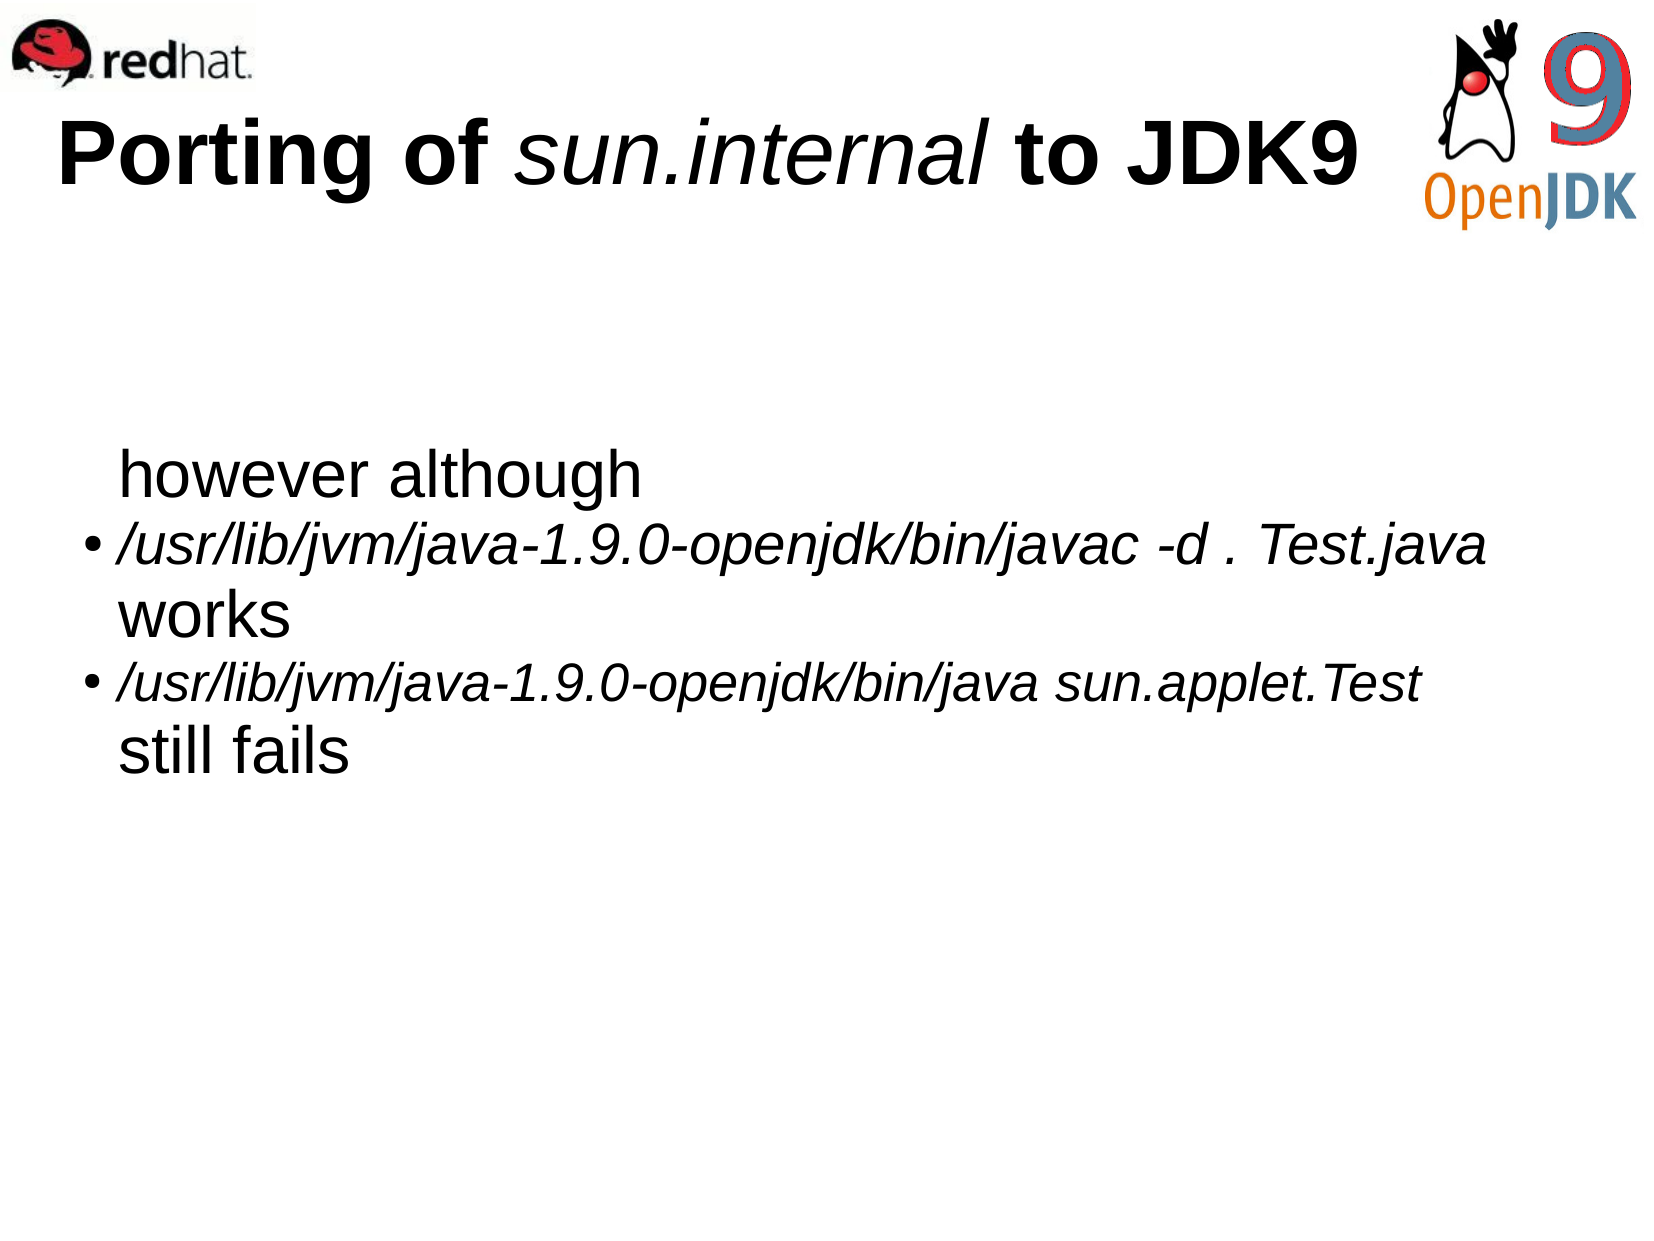

# Porting of sun.internal to JDK9
however although
/usr/lib/jvm/java-1.9.0-openjdk/bin/javac -d . Test.java
works
/usr/lib/jvm/java-1.9.0-openjdk/bin/java sun.applet.Test
still fails